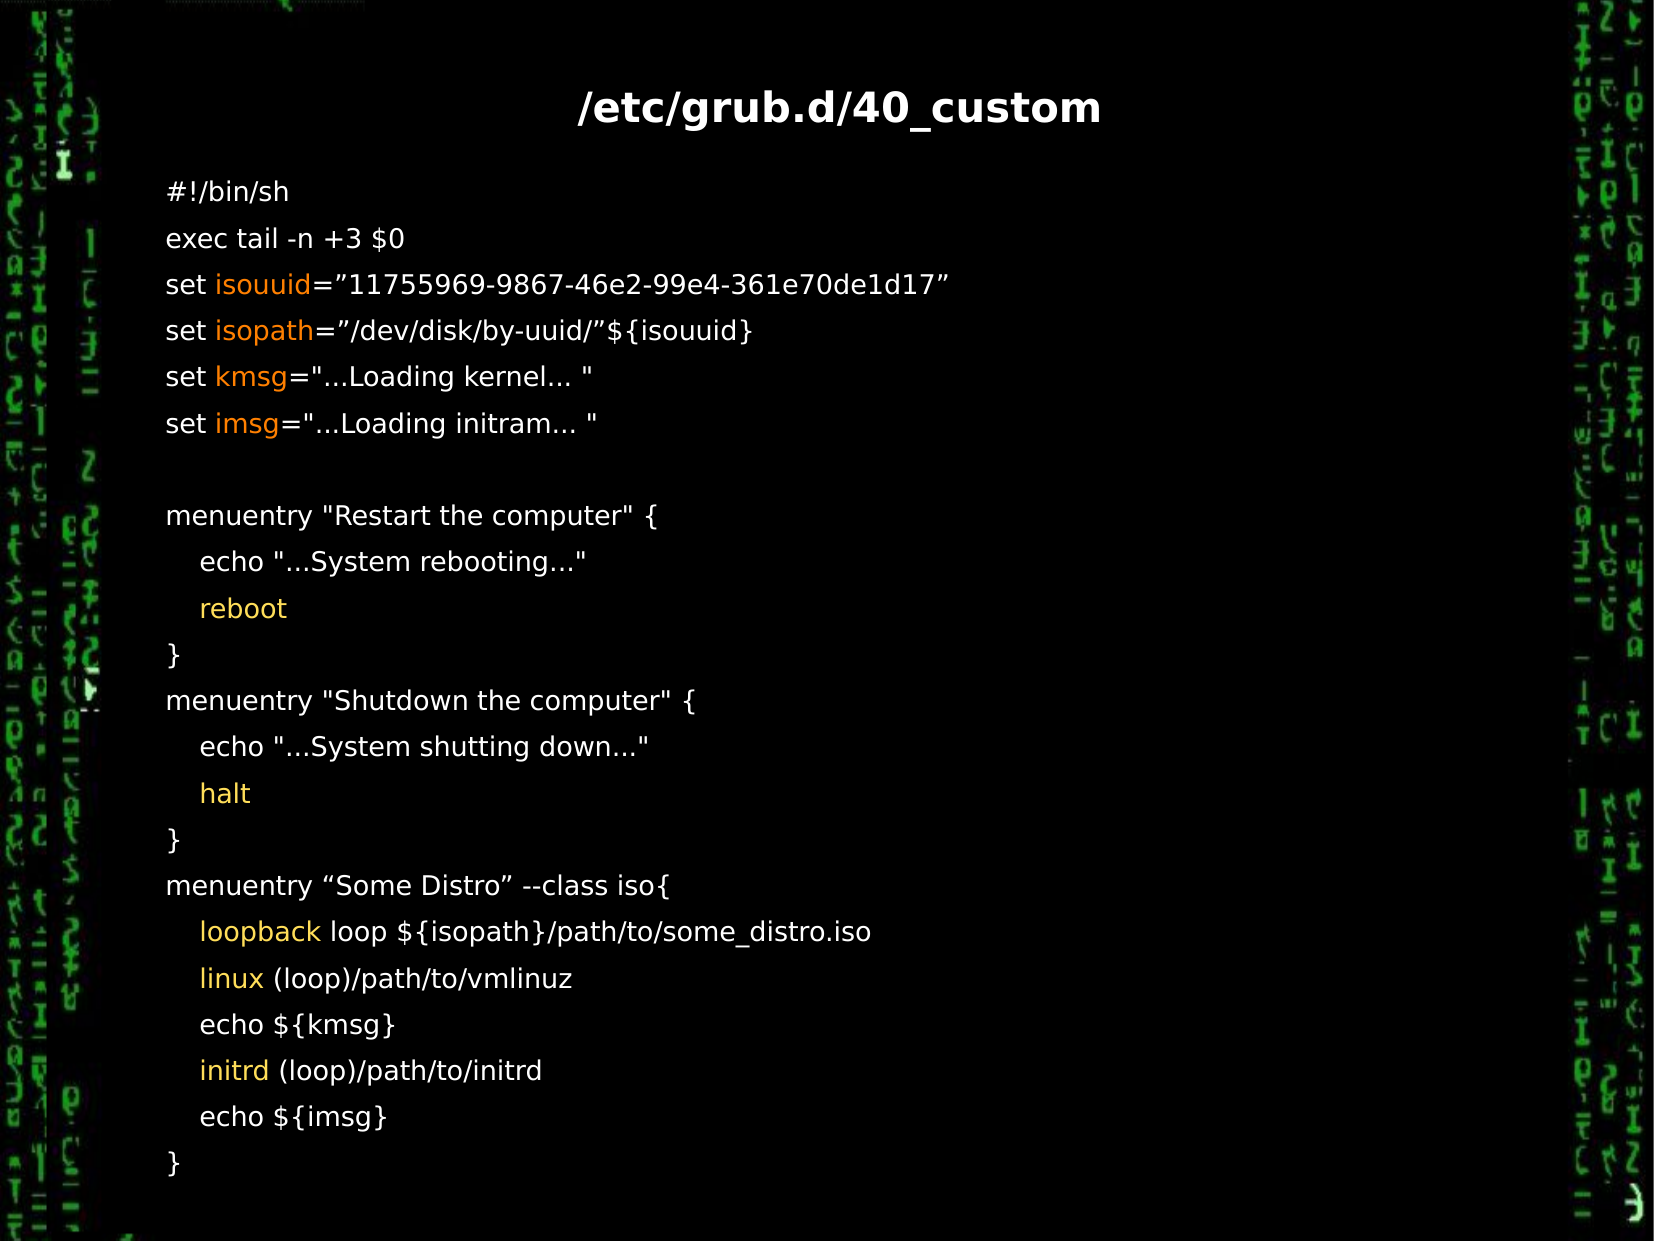

# /etc/grub.d/40_custom
#!/bin/sh
exec tail -n +3 $0
set isouuid=”11755969-9867-46e2-99e4-361e70de1d17”
set isopath=”/dev/disk/by-uuid/”${isouuid}
set kmsg="...Loading kernel... "
set imsg="...Loading initram... "
menuentry "Restart the computer" {
 echo "...System rebooting..."
 reboot
}
menuentry "Shutdown the computer" {
 echo "...System shutting down..."
 halt
}
menuentry “Some Distro” --class iso{
 loopback loop ${isopath}/path/to/some_distro.iso
 linux (loop)/path/to/vmlinuz
 echo ${kmsg}
 initrd (loop)/path/to/initrd
 echo ${imsg}
}